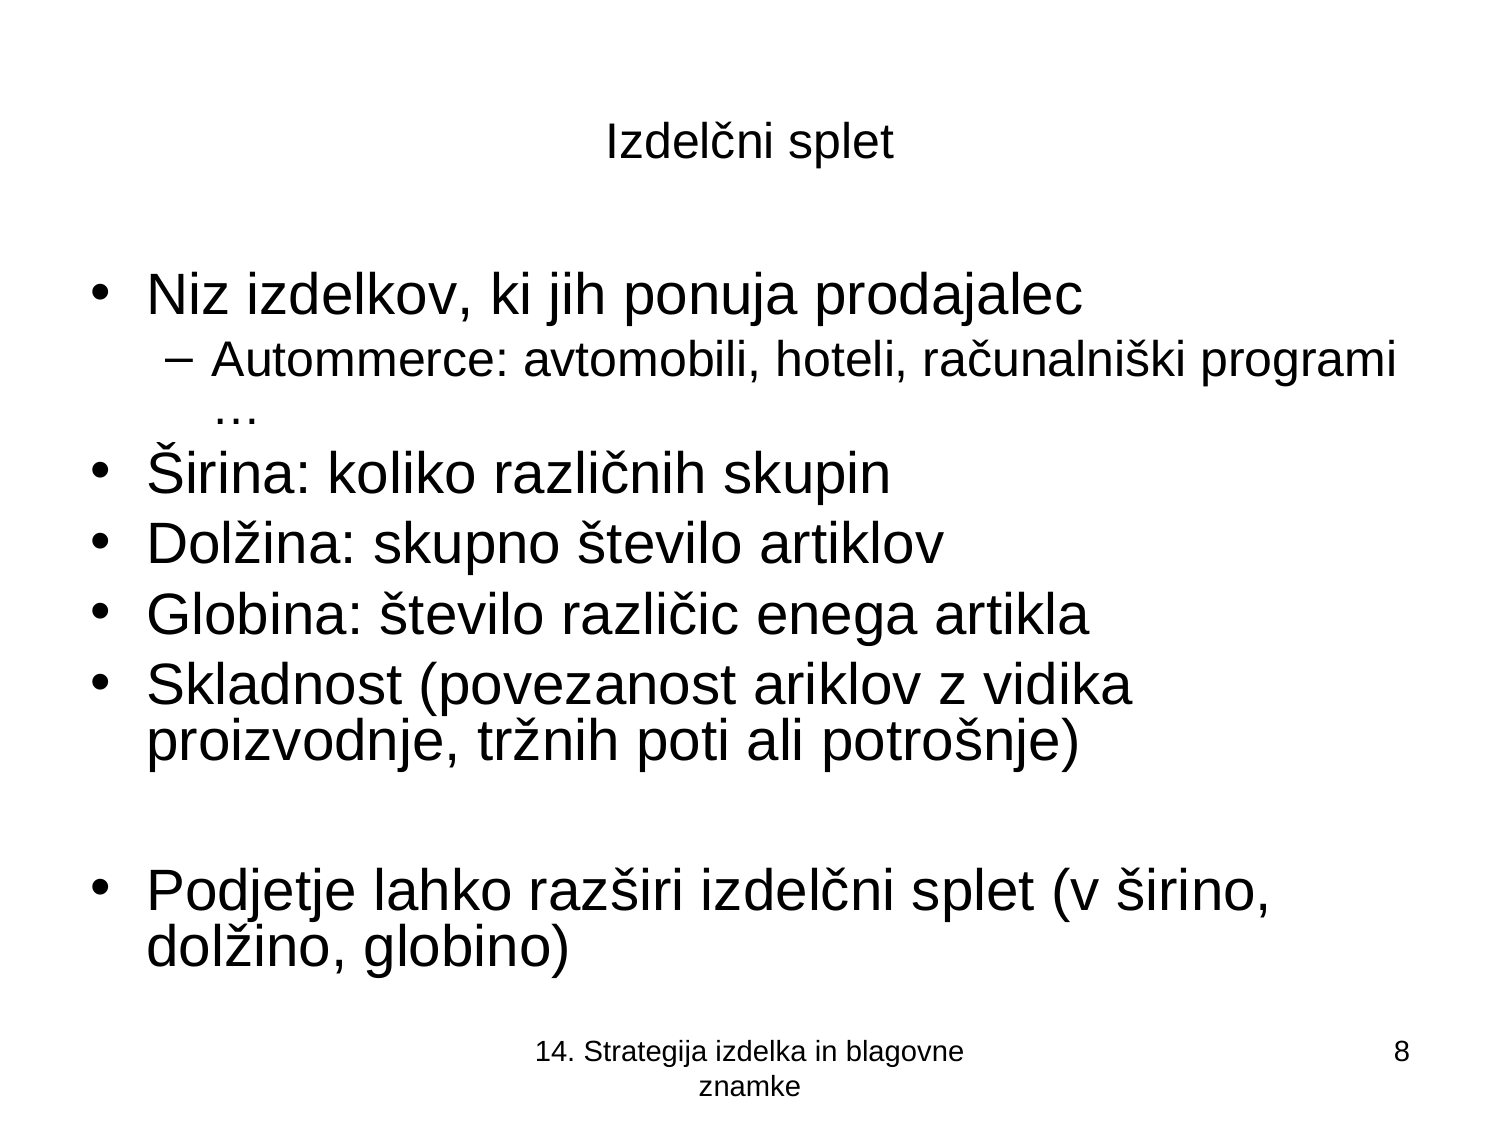

# Izdelčni splet
Niz izdelkov, ki jih ponuja prodajalec
Autommerce: avtomobili, hoteli, računalniški programi …
Širina: koliko različnih skupin
Dolžina: skupno število artiklov
Globina: število različic enega artikla
Skladnost (povezanost ariklov z vidika proizvodnje, tržnih poti ali potrošnje)
Podjetje lahko razširi izdelčni splet (v širino, dolžino, globino)
14. Strategija izdelka in blagovne znamke